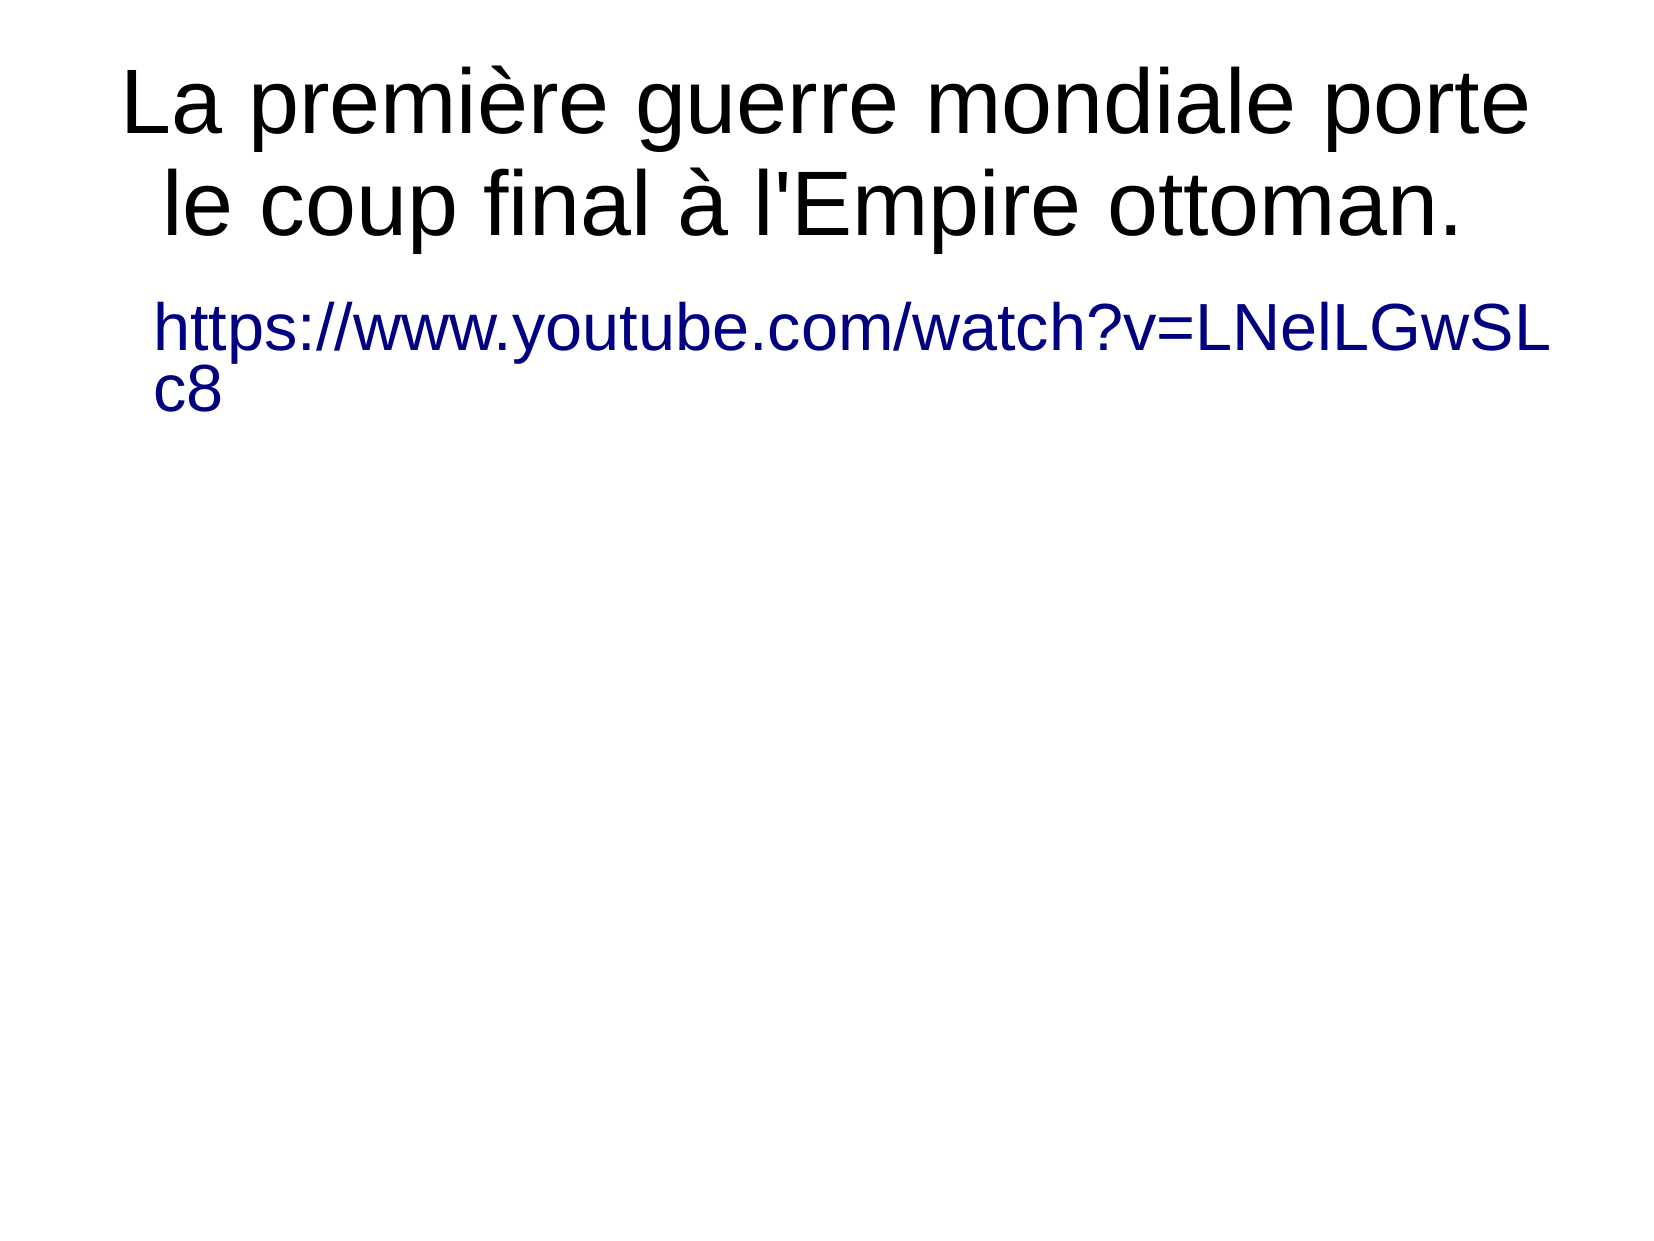

# La première guerre mondiale porte le coup final à l'Empire ottoman.
https://www.youtube.com/watch?v=LNelLGwSLc8